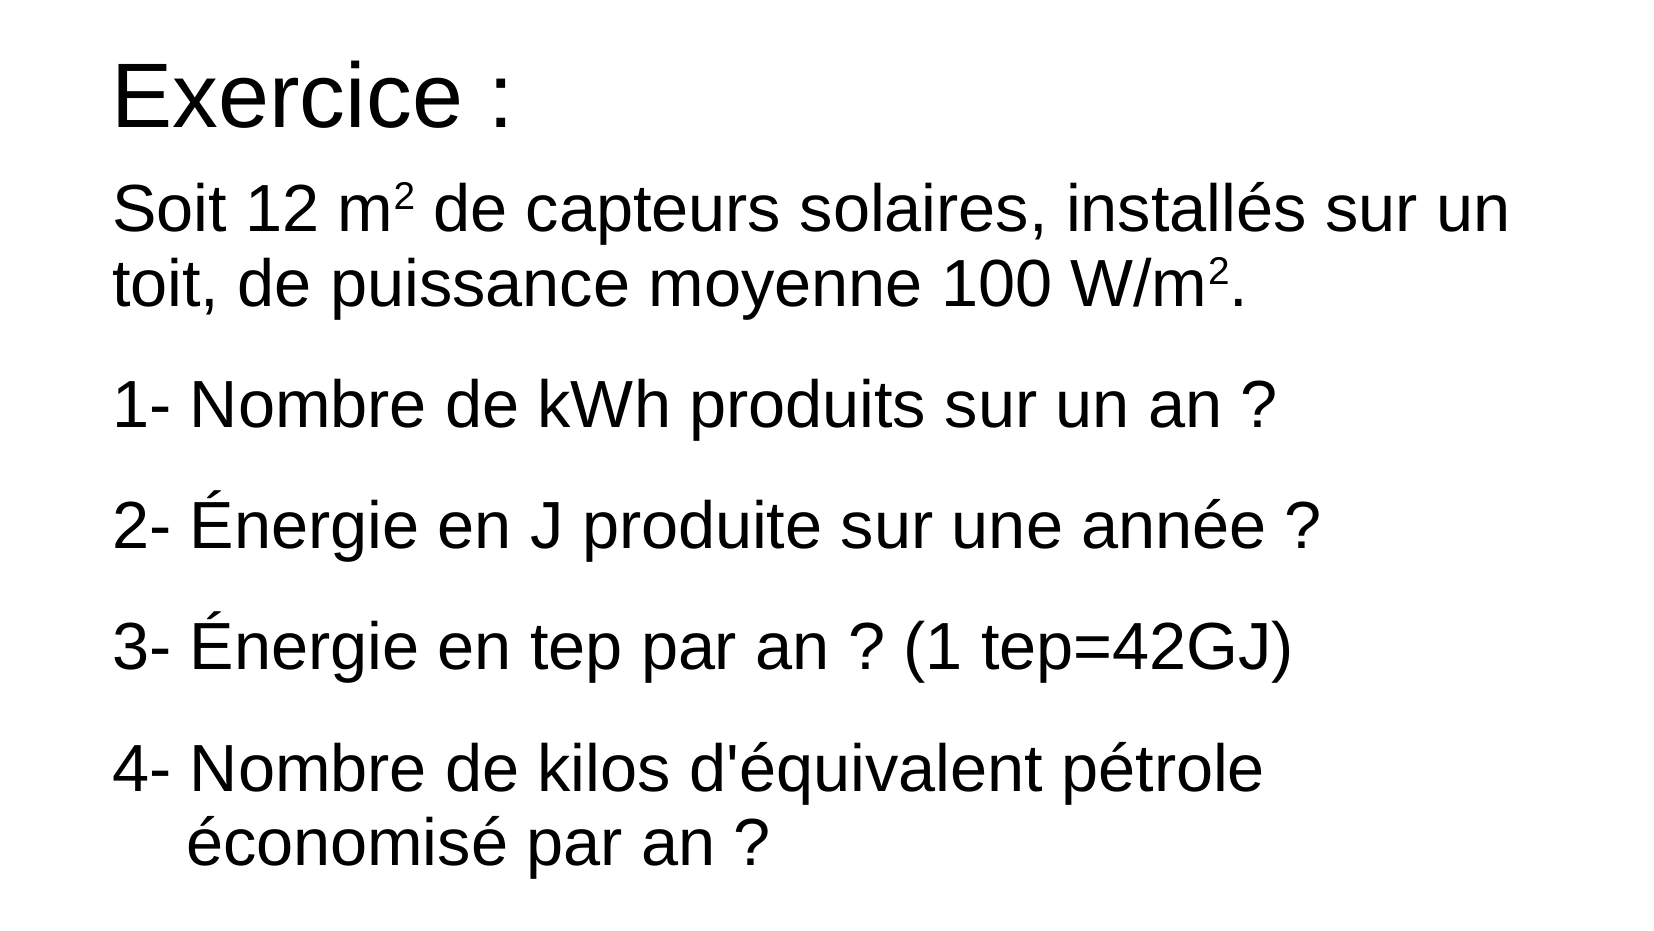

# Exercice :
Soit 12 m2 de capteurs solaires, installés sur un toit, de puissance moyenne 100 W/m2.
1- Nombre de kWh produits sur un an ?
2- Énergie en J produite sur une année ?
3- Énergie en tep par an ? (1 tep=42GJ)
4- Nombre de kilos d'équivalent pétrole
 économisé par an ?